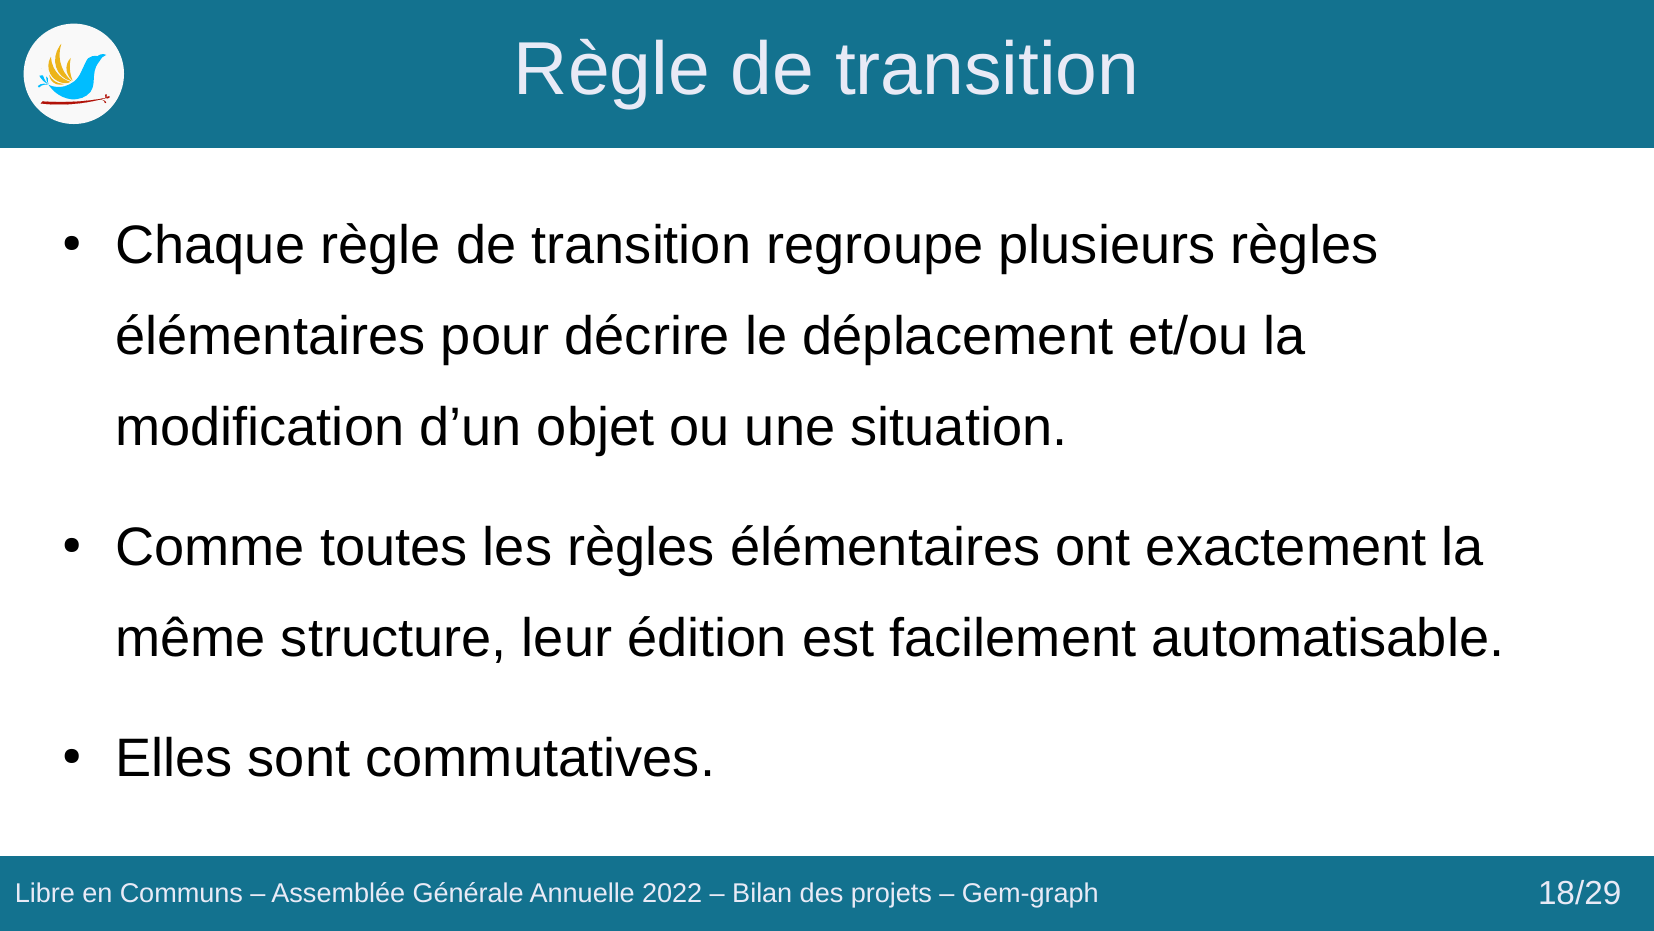

Règle de transition
Chaque règle de transition regroupe plusieurs règles élémentaires pour décrire le déplacement et/ou la modification d’un objet ou une situation.
Comme toutes les règles élémentaires ont exactement la même structure, leur édition est facilement automatisable.
Elles sont commutatives.
Libre en Communs – Assemblée Générale Annuelle 2022 – Bilan des projets – Gem-graph